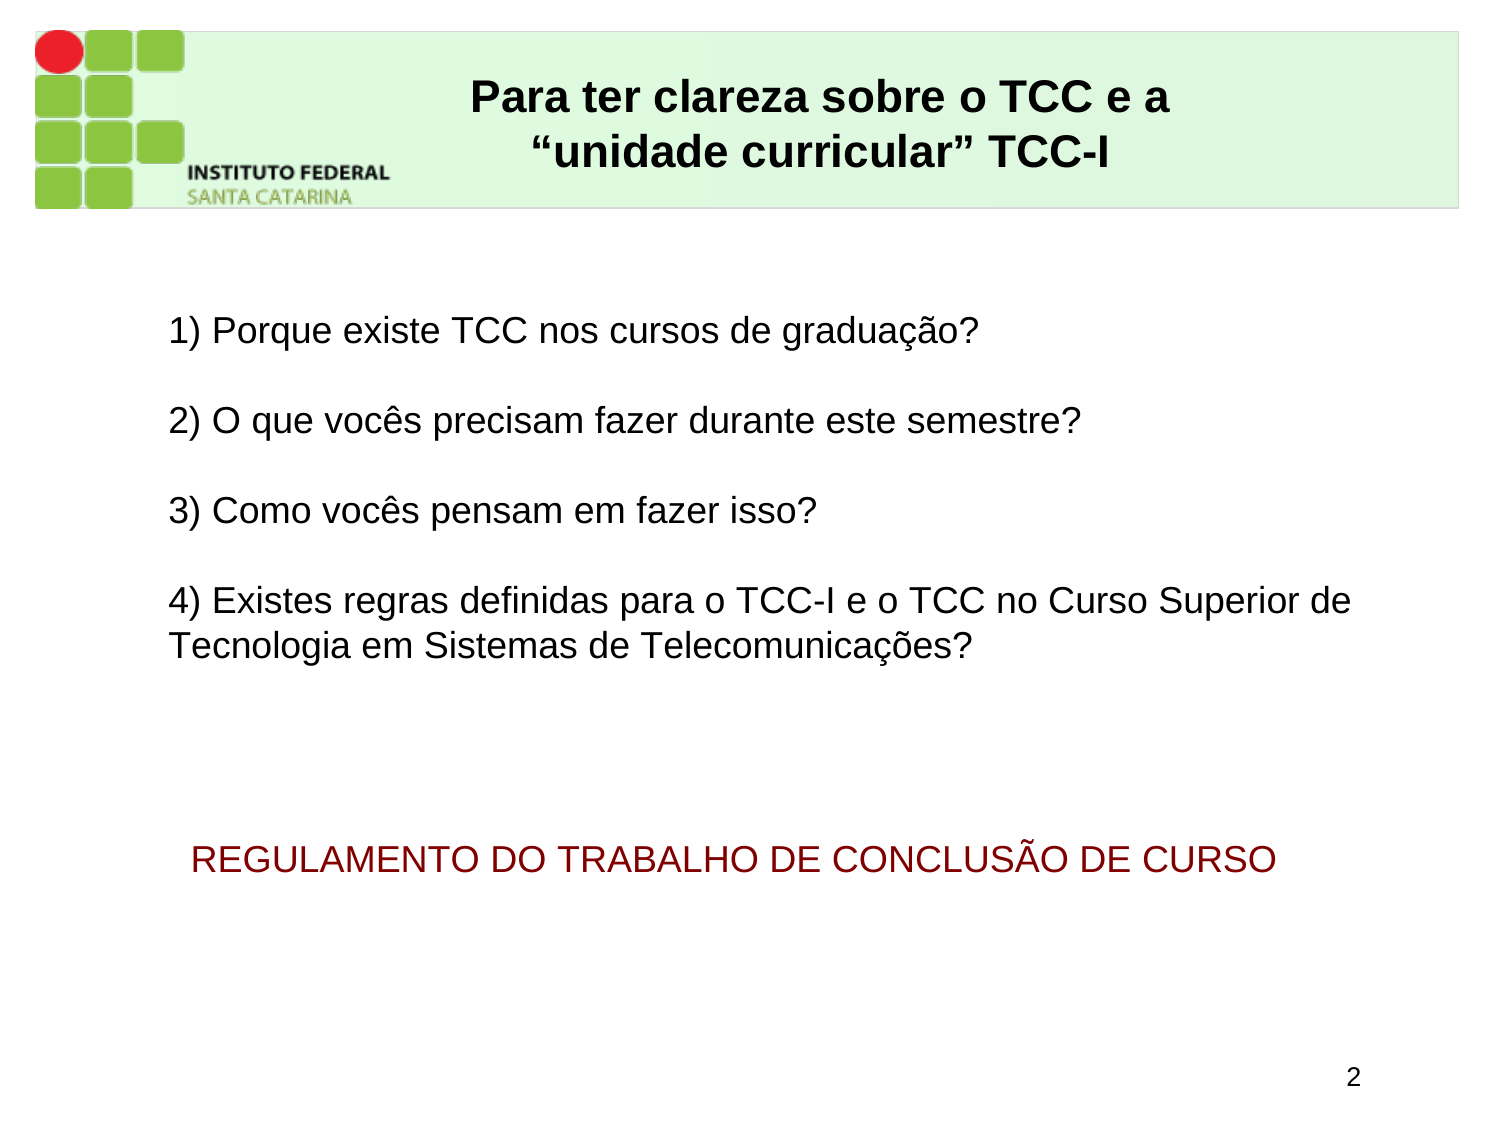

# Para ter clareza sobre o TCC e a “unidade curricular” TCC-I
1) Porque existe TCC nos cursos de graduação?
2) O que vocês precisam fazer durante este semestre?
3) Como vocês pensam em fazer isso?
4) Existes regras definidas para o TCC-I e o TCC no Curso Superior de Tecnologia em Sistemas de Telecomunicações?
REGULAMENTO DO TRABALHO DE CONCLUSÃO DE CURSO
2